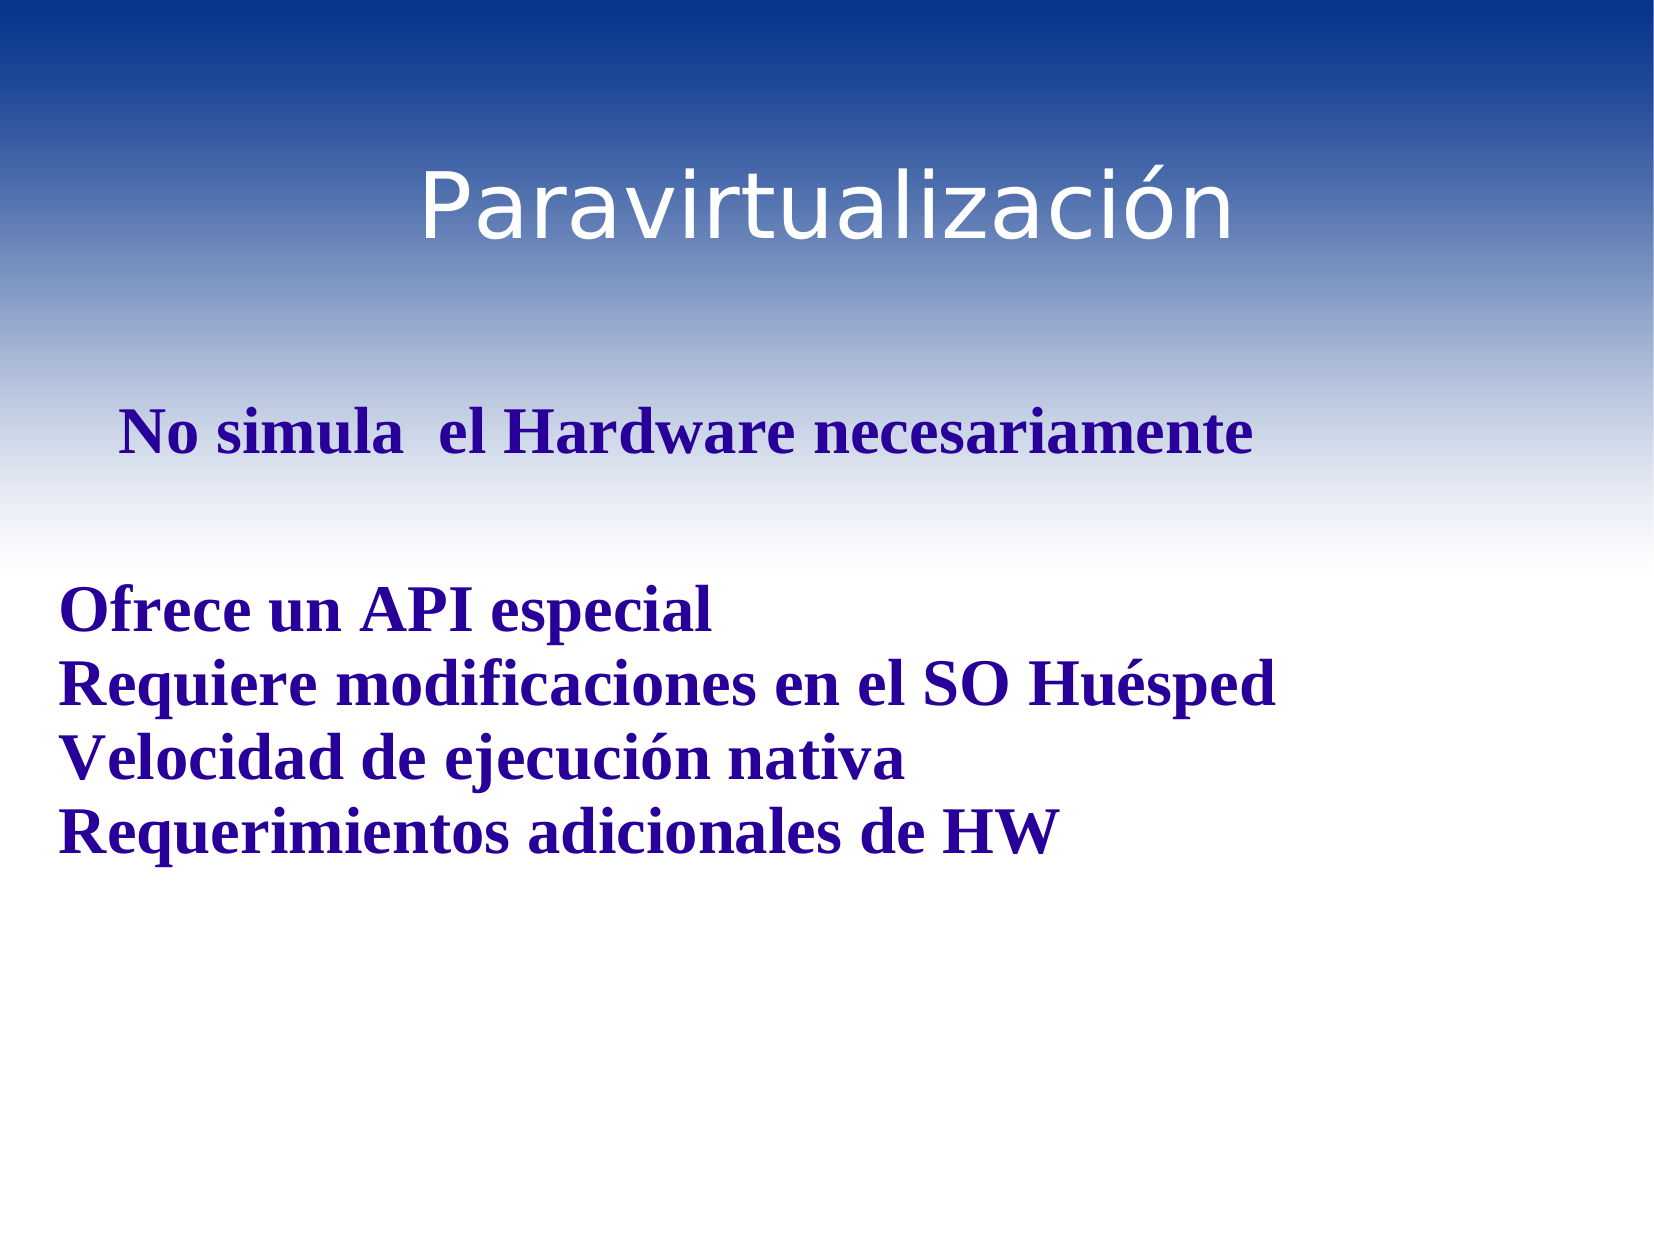

# Paravirtualización
No simula el Hardware necesariamente
Ofrece un API especial
Requiere modificaciones en el SO Huésped
Velocidad de ejecución nativa
Requerimientos adicionales de HW